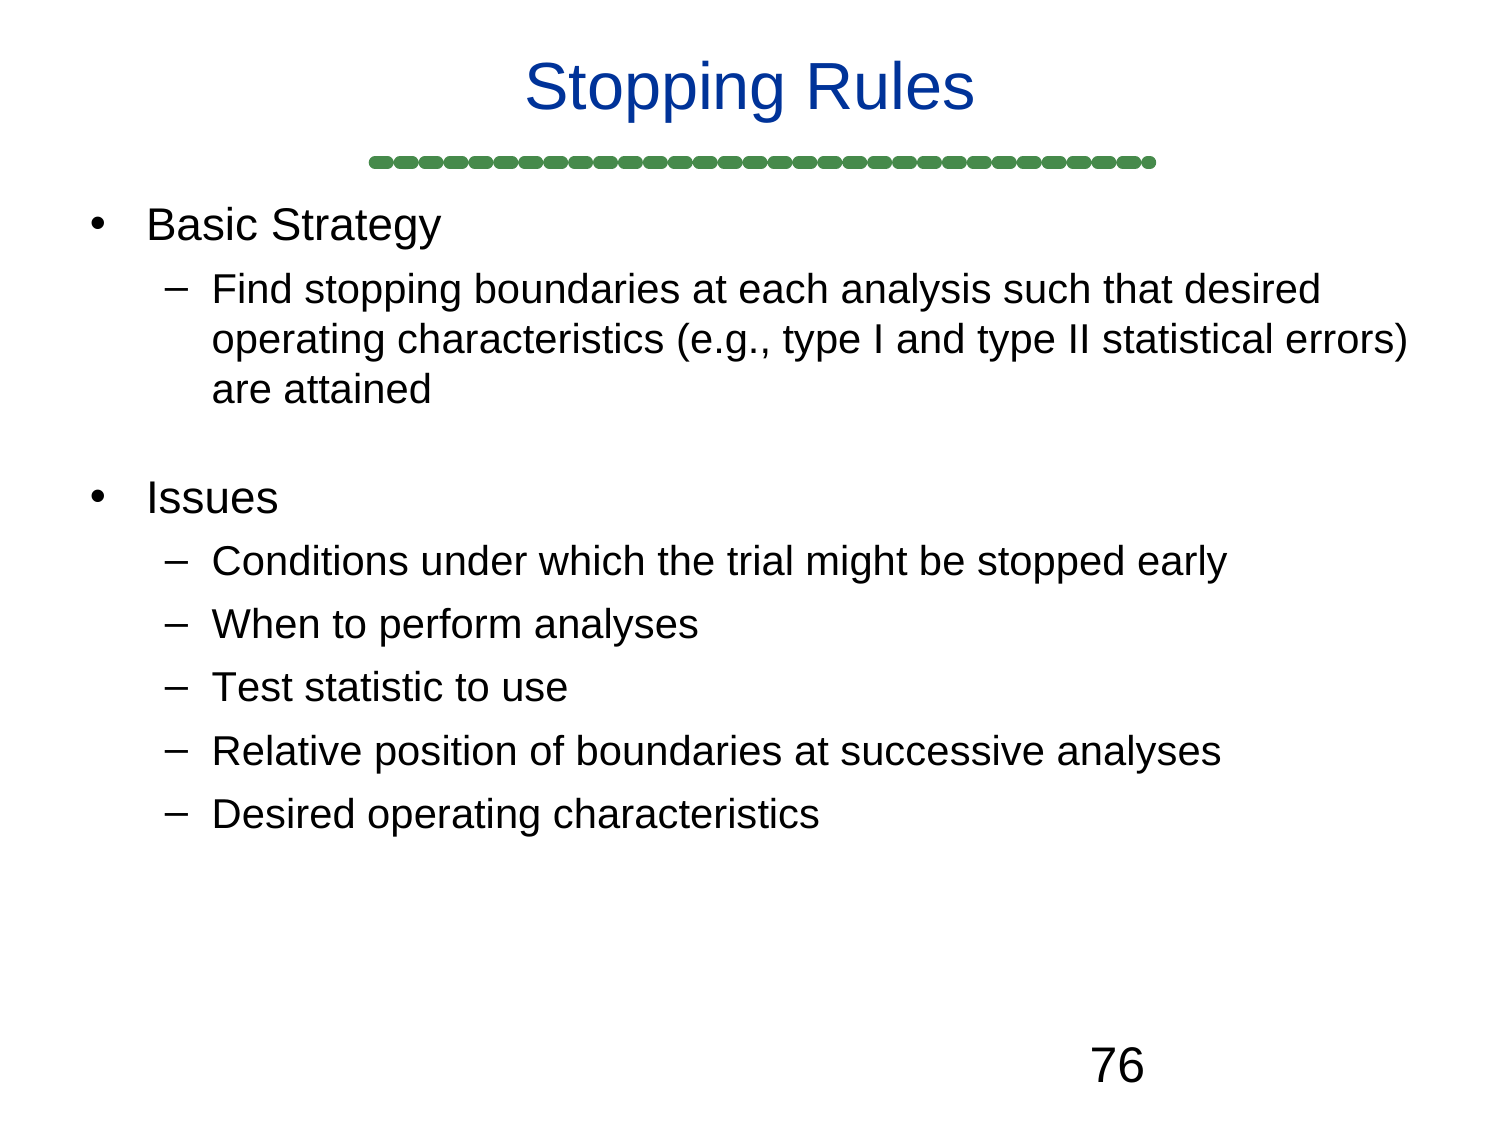

# Stopping Rules
Basic Strategy
Find stopping boundaries at each analysis such that desired operating characteristics (e.g., type I and type II statistical errors) are attained
Issues
Conditions under which the trial might be stopped early
When to perform analyses
Test statistic to use
Relative position of boundaries at successive analyses
Desired operating characteristics
76